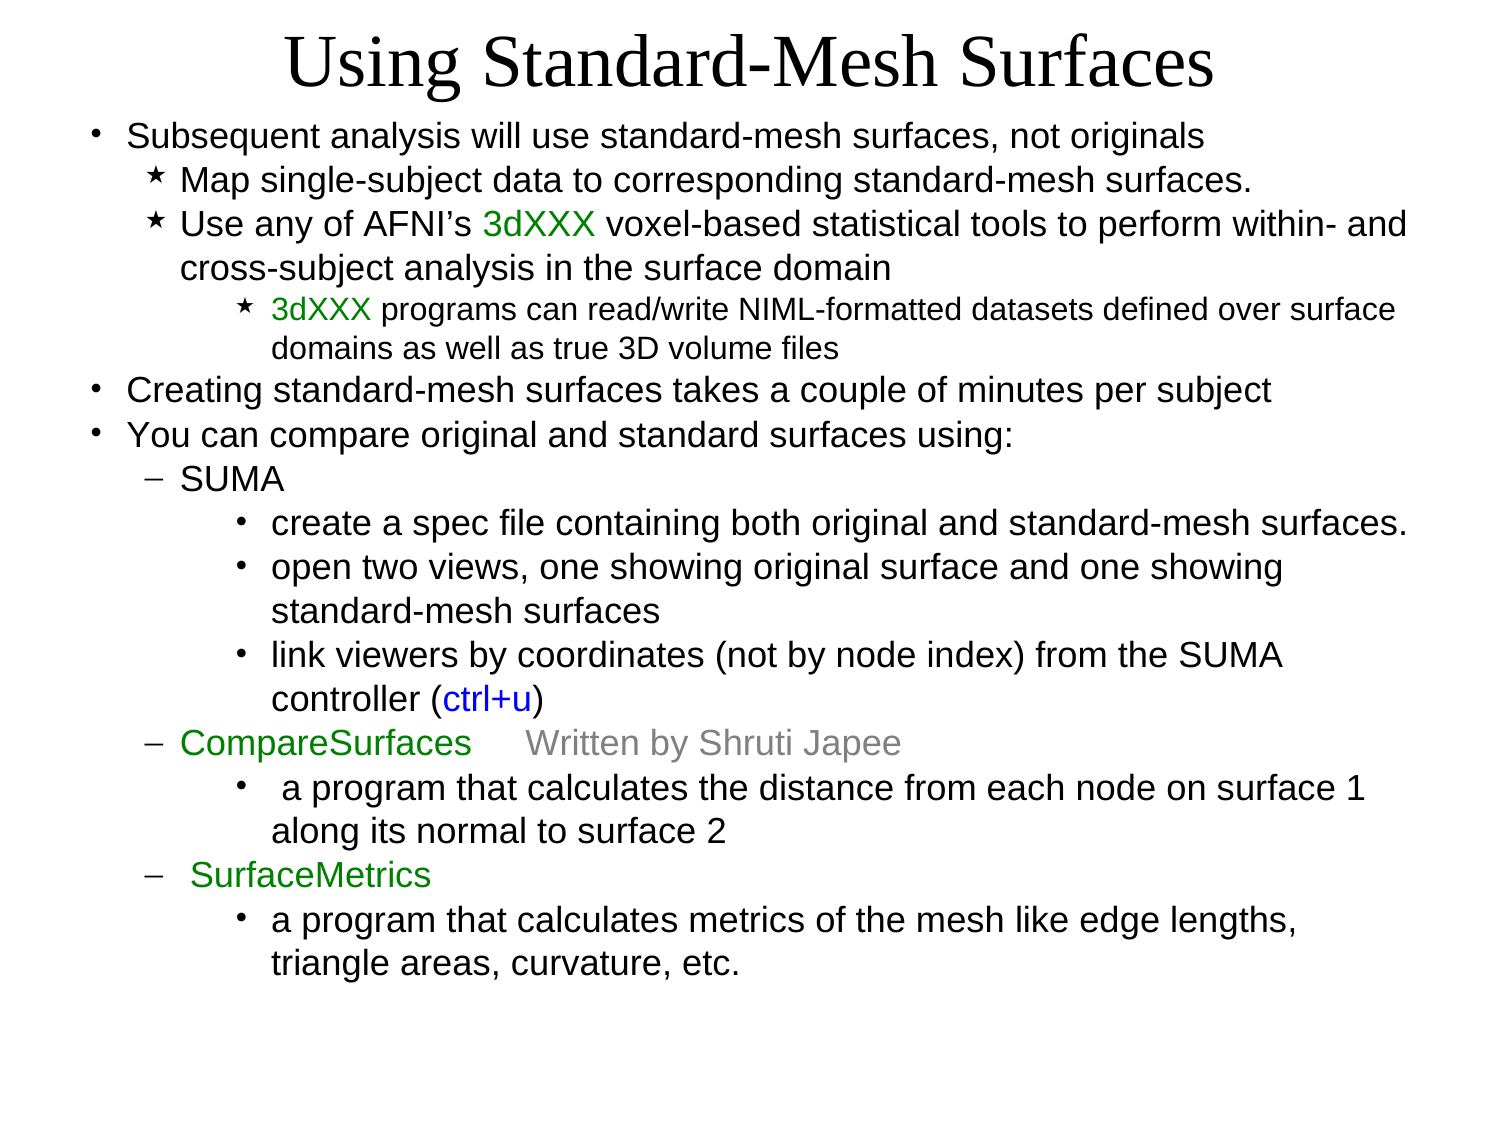

# Using Standard-Mesh Surfaces
Subsequent analysis will use standard-mesh surfaces, not originals
Map single-subject data to corresponding standard-mesh surfaces.
Use any of AFNI’s 3dXXX voxel-based statistical tools to perform within- and cross-subject analysis in the surface domain
3dXXX programs can read/write NIML-formatted datasets defined over surface domains as well as true 3D volume files
Creating standard-mesh surfaces takes a couple of minutes per subject
You can compare original and standard surfaces using:
SUMA
create a spec file containing both original and standard-mesh surfaces.
open two views, one showing original surface and one showing standard-mesh surfaces
link viewers by coordinates (not by node index) from the SUMA controller (ctrl+u)
CompareSurfaces		Written by Shruti Japee
 a program that calculates the distance from each node on surface 1 along its normal to surface 2
 SurfaceMetrics
a program that calculates metrics of the mesh like edge lengths, triangle areas, curvature, etc.